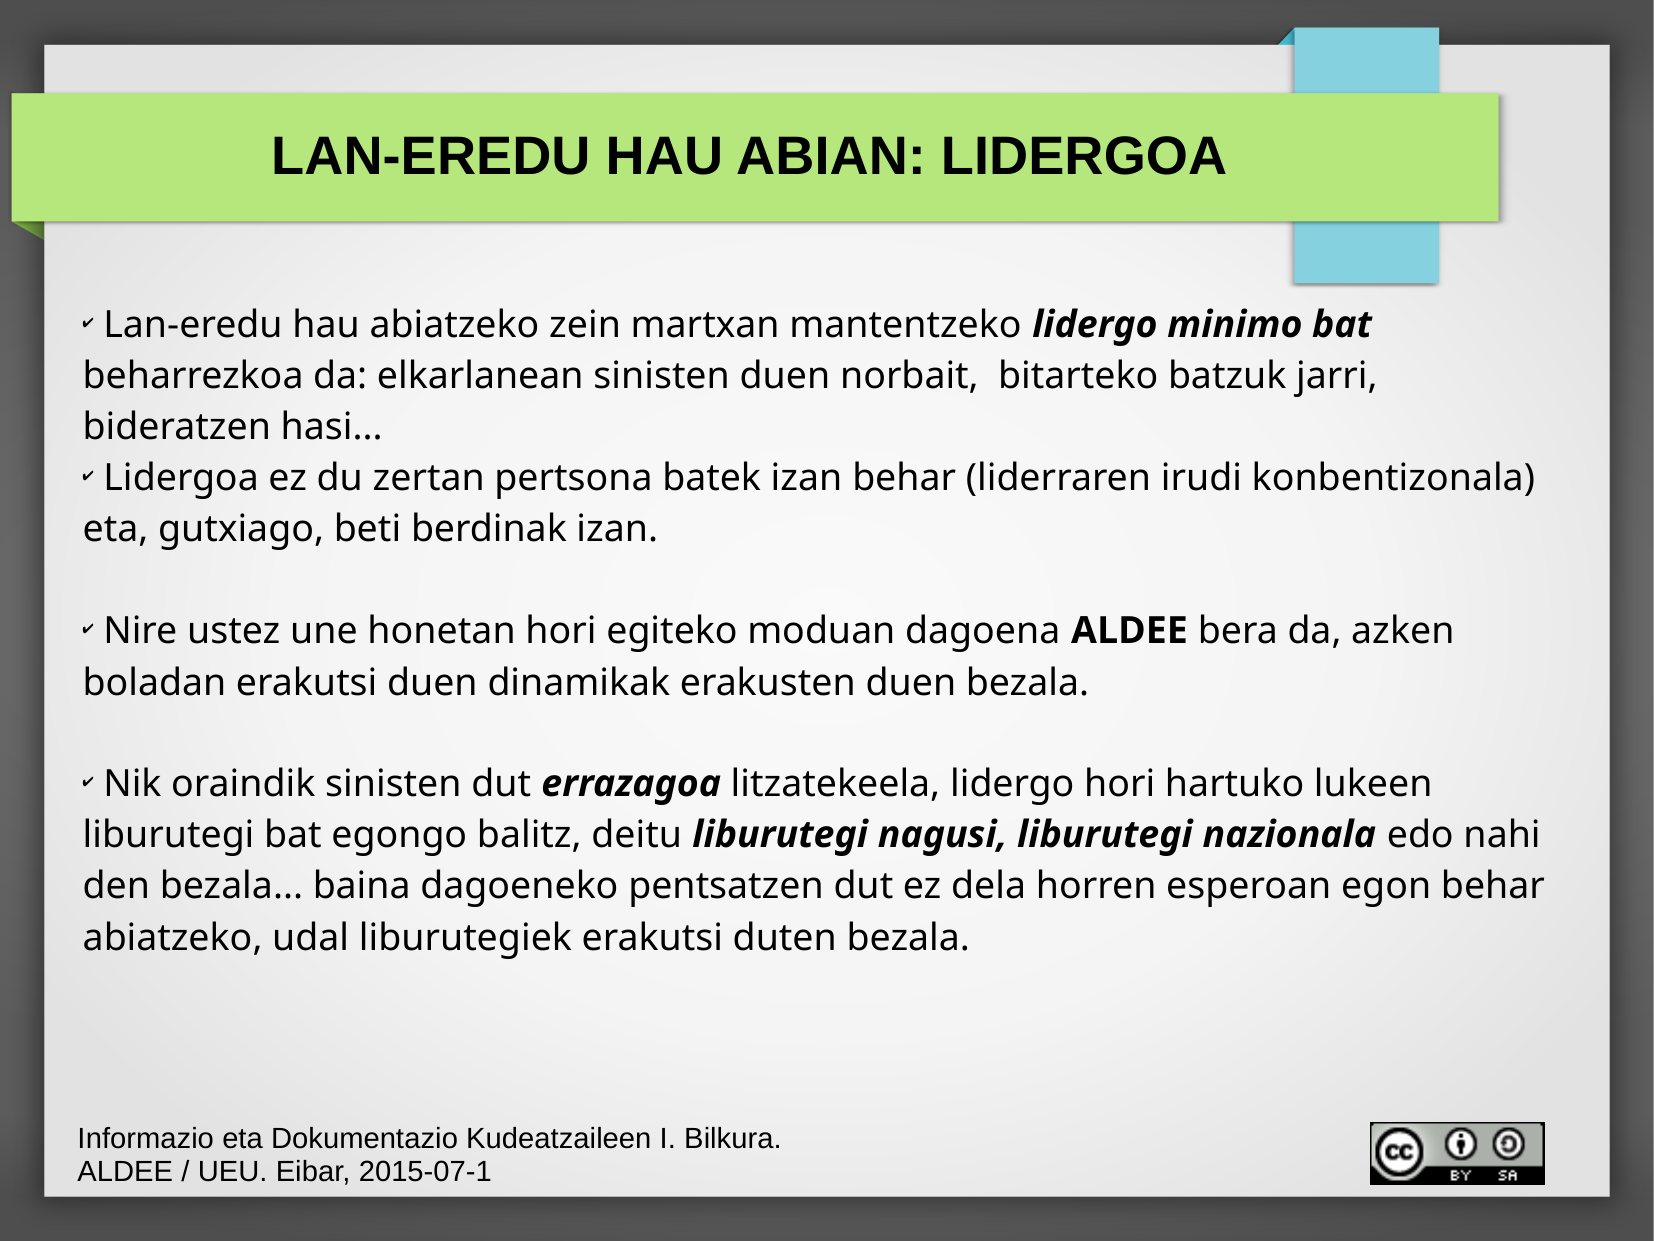

LAN-EREDU HAU ABIAN: LIDERGOA
# Lan-eredu hau abiatzeko zein martxan mantentzeko lidergo minimo bat beharrezkoa da: elkarlanean sinisten duen norbait, bitarteko batzuk jarri, bideratzen hasi...
 Lidergoa ez du zertan pertsona batek izan behar (liderraren irudi konbentizonala) eta, gutxiago, beti berdinak izan.
 Nire ustez une honetan hori egiteko moduan dagoena ALDEE bera da, azken boladan erakutsi duen dinamikak erakusten duen bezala.
 Nik oraindik sinisten dut errazagoa litzatekeela, lidergo hori hartuko lukeen liburutegi bat egongo balitz, deitu liburutegi nagusi, liburutegi nazionala edo nahi den bezala... baina dagoeneko pentsatzen dut ez dela horren esperoan egon behar abiatzeko, udal liburutegiek erakutsi duten bezala.
Informazio eta Dokumentazio Kudeatzaileen I. Bilkura.
ALDEE / UEU. Eibar, 2015-07-1